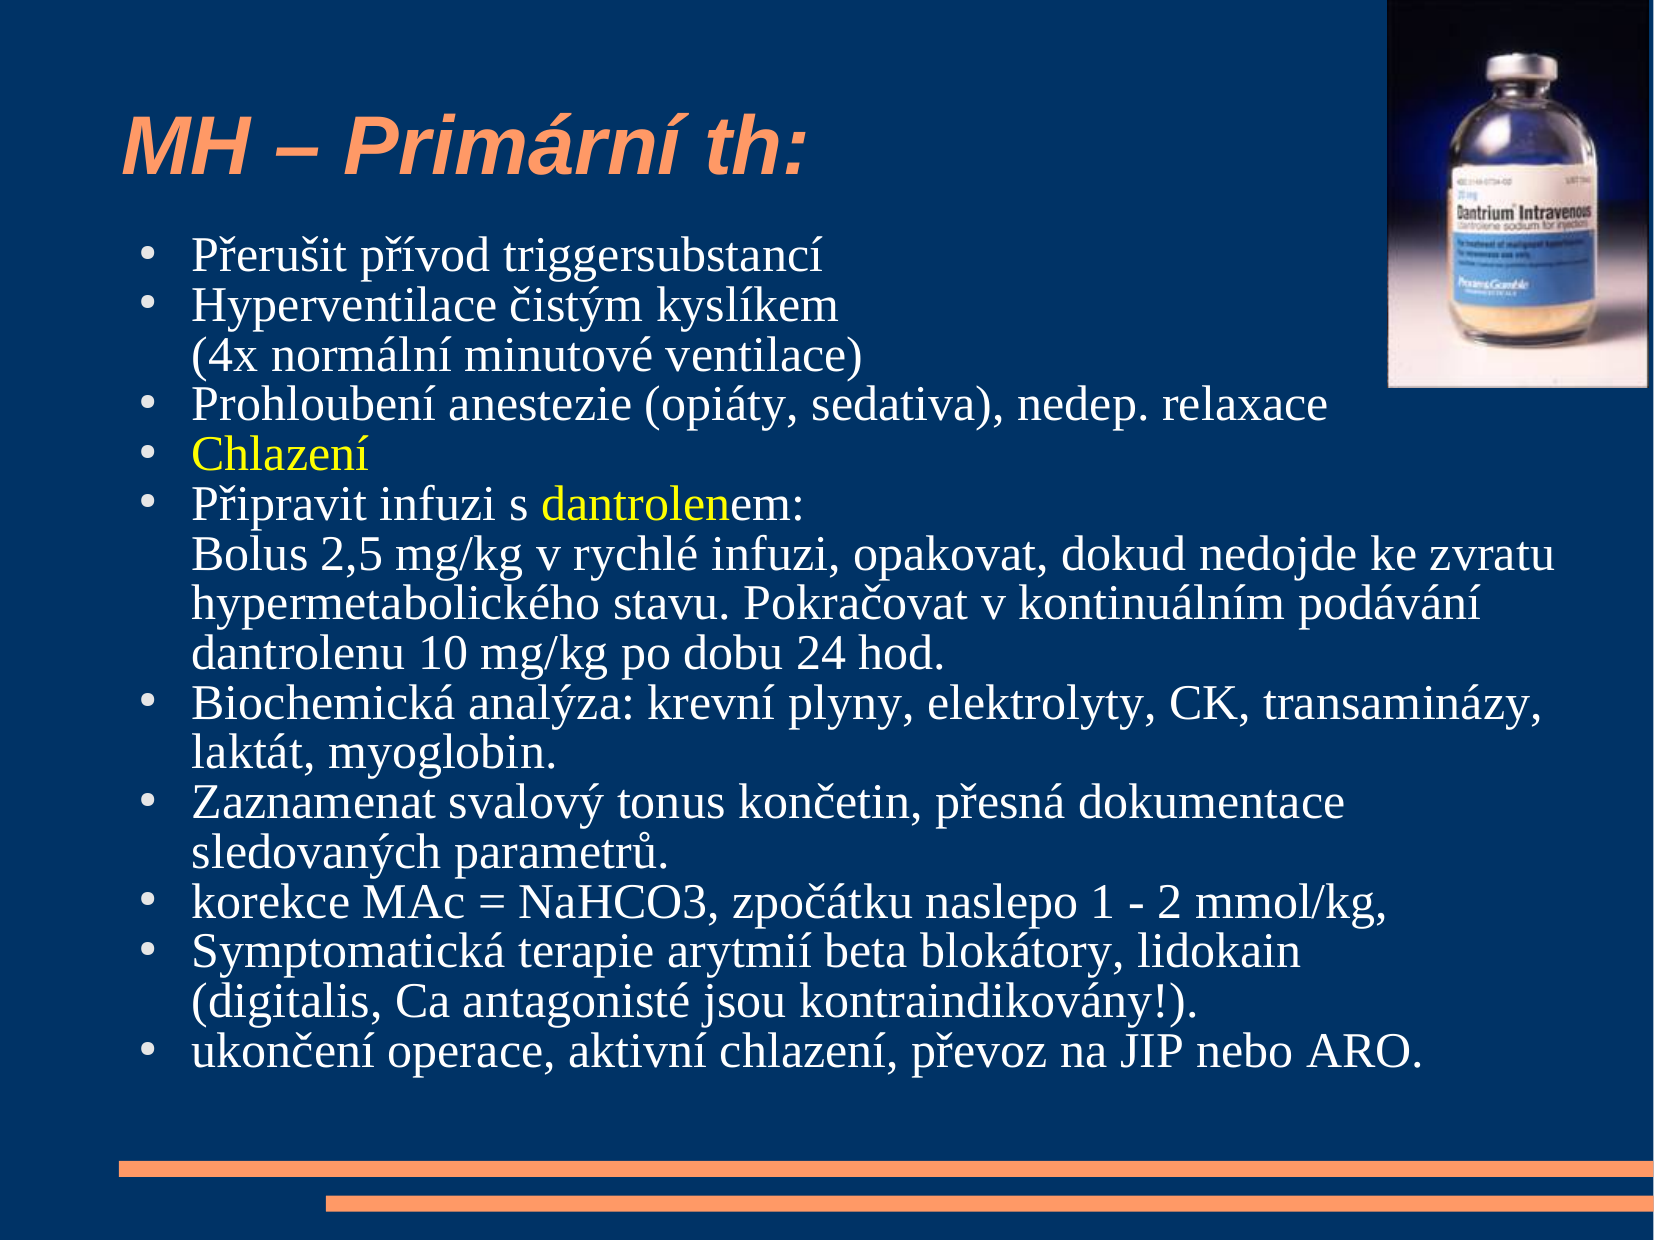

# MH – Primární th:
Přerušit přívod triggersubstancí
Hyperventilace čistým kyslíkem
(4x normální minutové ventilace)
Prohloubení anestezie (opiáty, sedativa), nedep. relaxace
Chlazení
Připravit infuzi s dantrolenem:
Bolus 2,5 mg/kg v rychlé infuzi, opakovat, dokud nedojde ke zvratu hypermetabolického stavu. Pokračovat v kontinuálním podávání dantrolenu 10 mg/kg po dobu 24 hod.
Biochemická analýza: krevní plyny, elektrolyty, CK, transaminázy, laktát, myoglobin.
Zaznamenat svalový tonus končetin, přesná dokumentace sledovaných parametrů.
korekce MAc = NaHCO3, zpočátku naslepo 1 - 2 mmol/kg,
Symptomatická terapie arytmií beta blokátory, lidokain
(digitalis, Ca antagonisté jsou kontraindikovány!).
ukončení operace, aktivní chlazení, převoz na JIP nebo ARO.